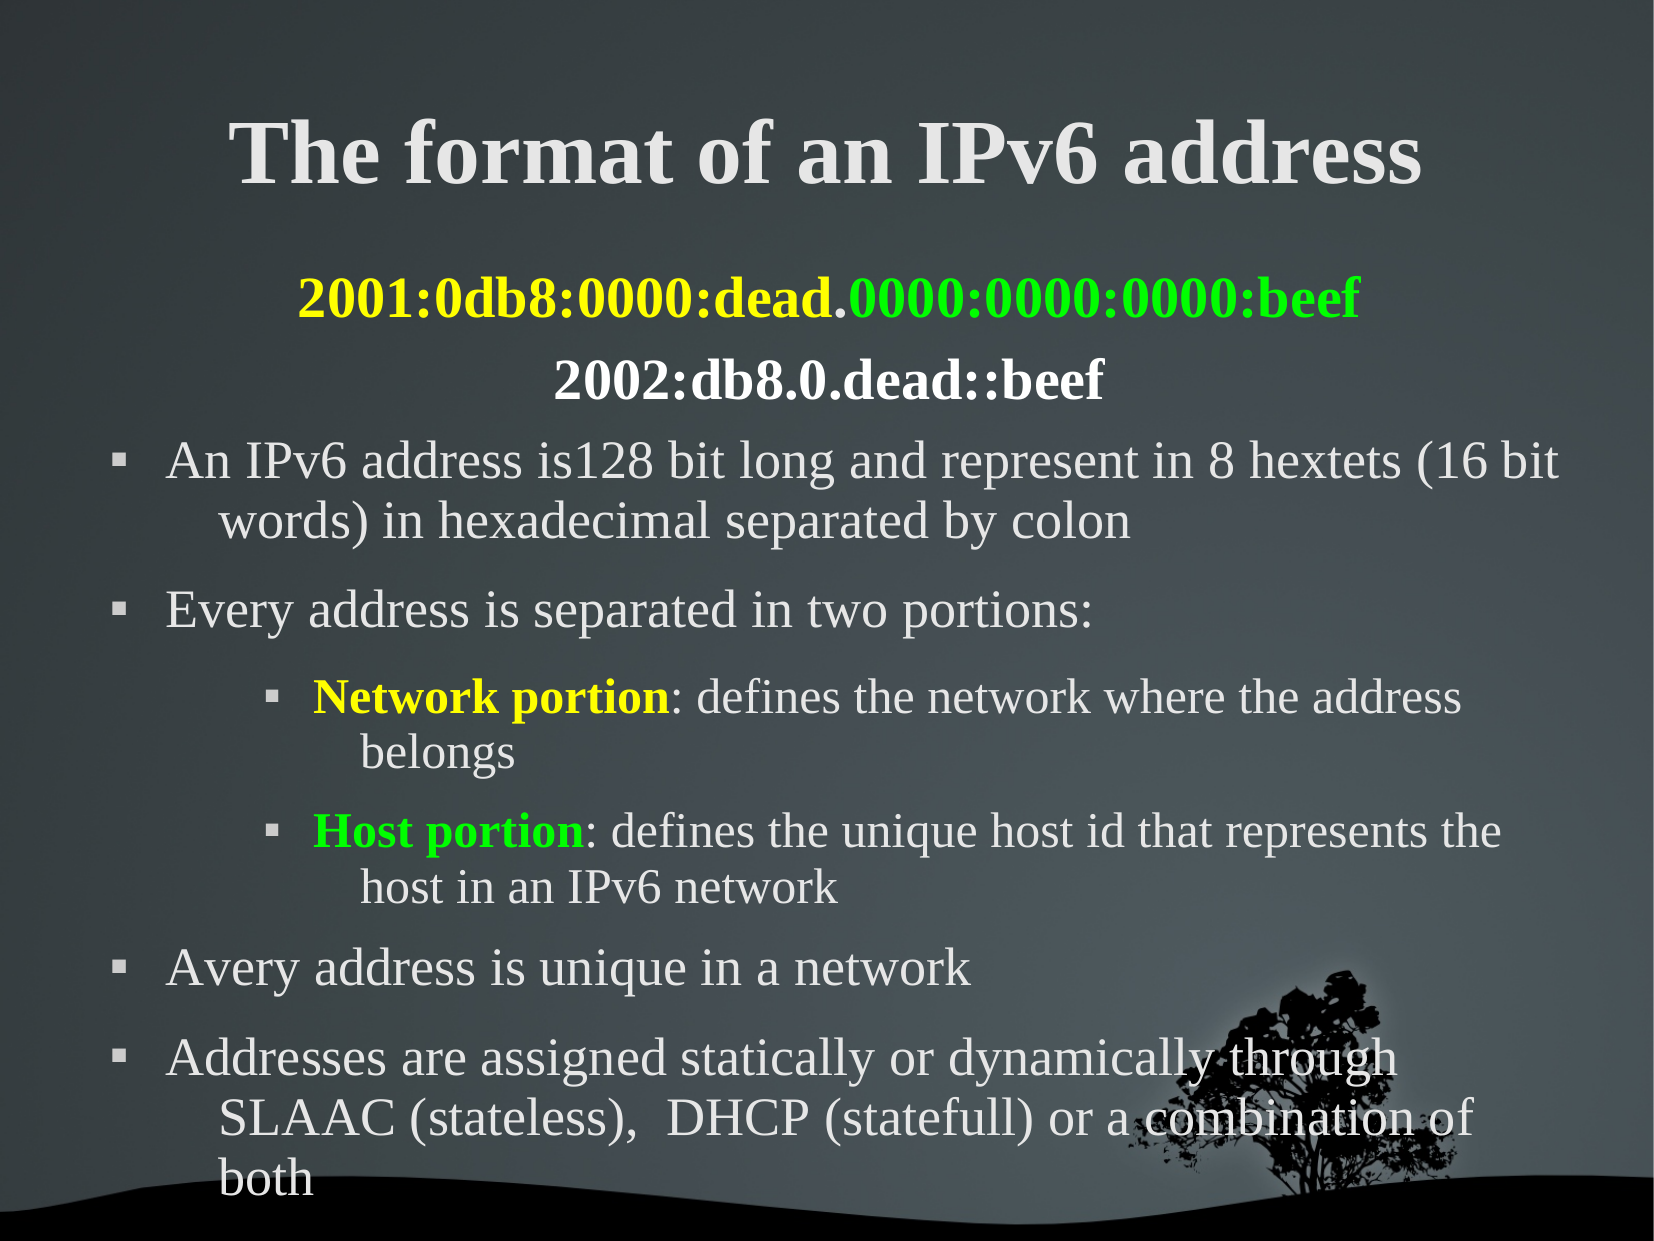

# The format of an IPv6 address
2001:0db8:0000:dead.0000:0000:0000:beef
2002:db8.0.dead::beef
An IPv6 address is128 bit long and represent in 8 hextets (16 bit words) in hexadecimal separated by colon
Every address is separated in two portions:
Network portion: defines the network where the address belongs
Host portion: defines the unique host id that represents the host in an IPv6 network
Avery address is unique in a network
Addresses are assigned statically or dynamically through SLAAC (stateless), DHCP (statefull) or a combination of both